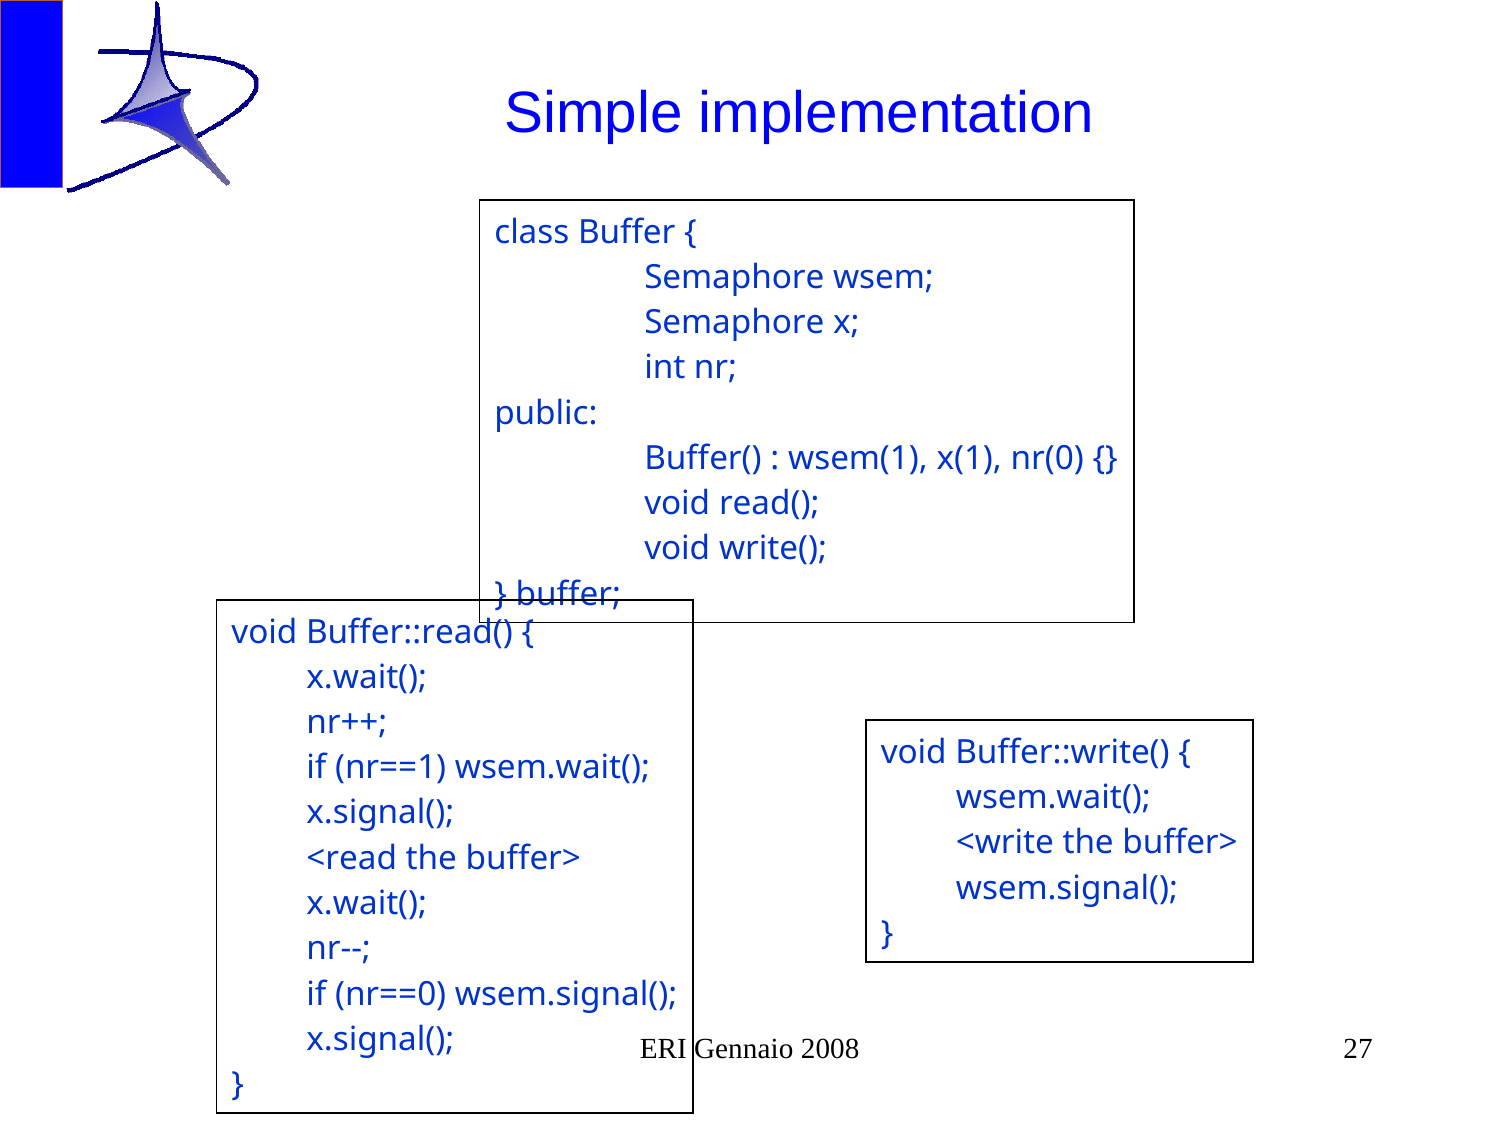

# Simple implementation
class Buffer {
	Semaphore wsem;
	Semaphore x;
	int nr;
public:
	Buffer() : wsem(1), x(1), nr(0) {}
	void read();
	void write();
} buffer;
void Buffer::read() {
	x.wait();
	nr++;
	if (nr==1) wsem.wait();
	x.signal();
	<read the buffer>
	x.wait();
	nr--;
	if (nr==0) wsem.signal();
	x.signal();
}
void Buffer::write() {
	wsem.wait();
	<write the buffer>
	wsem.signal();
}
ERI Gennaio 2008
27